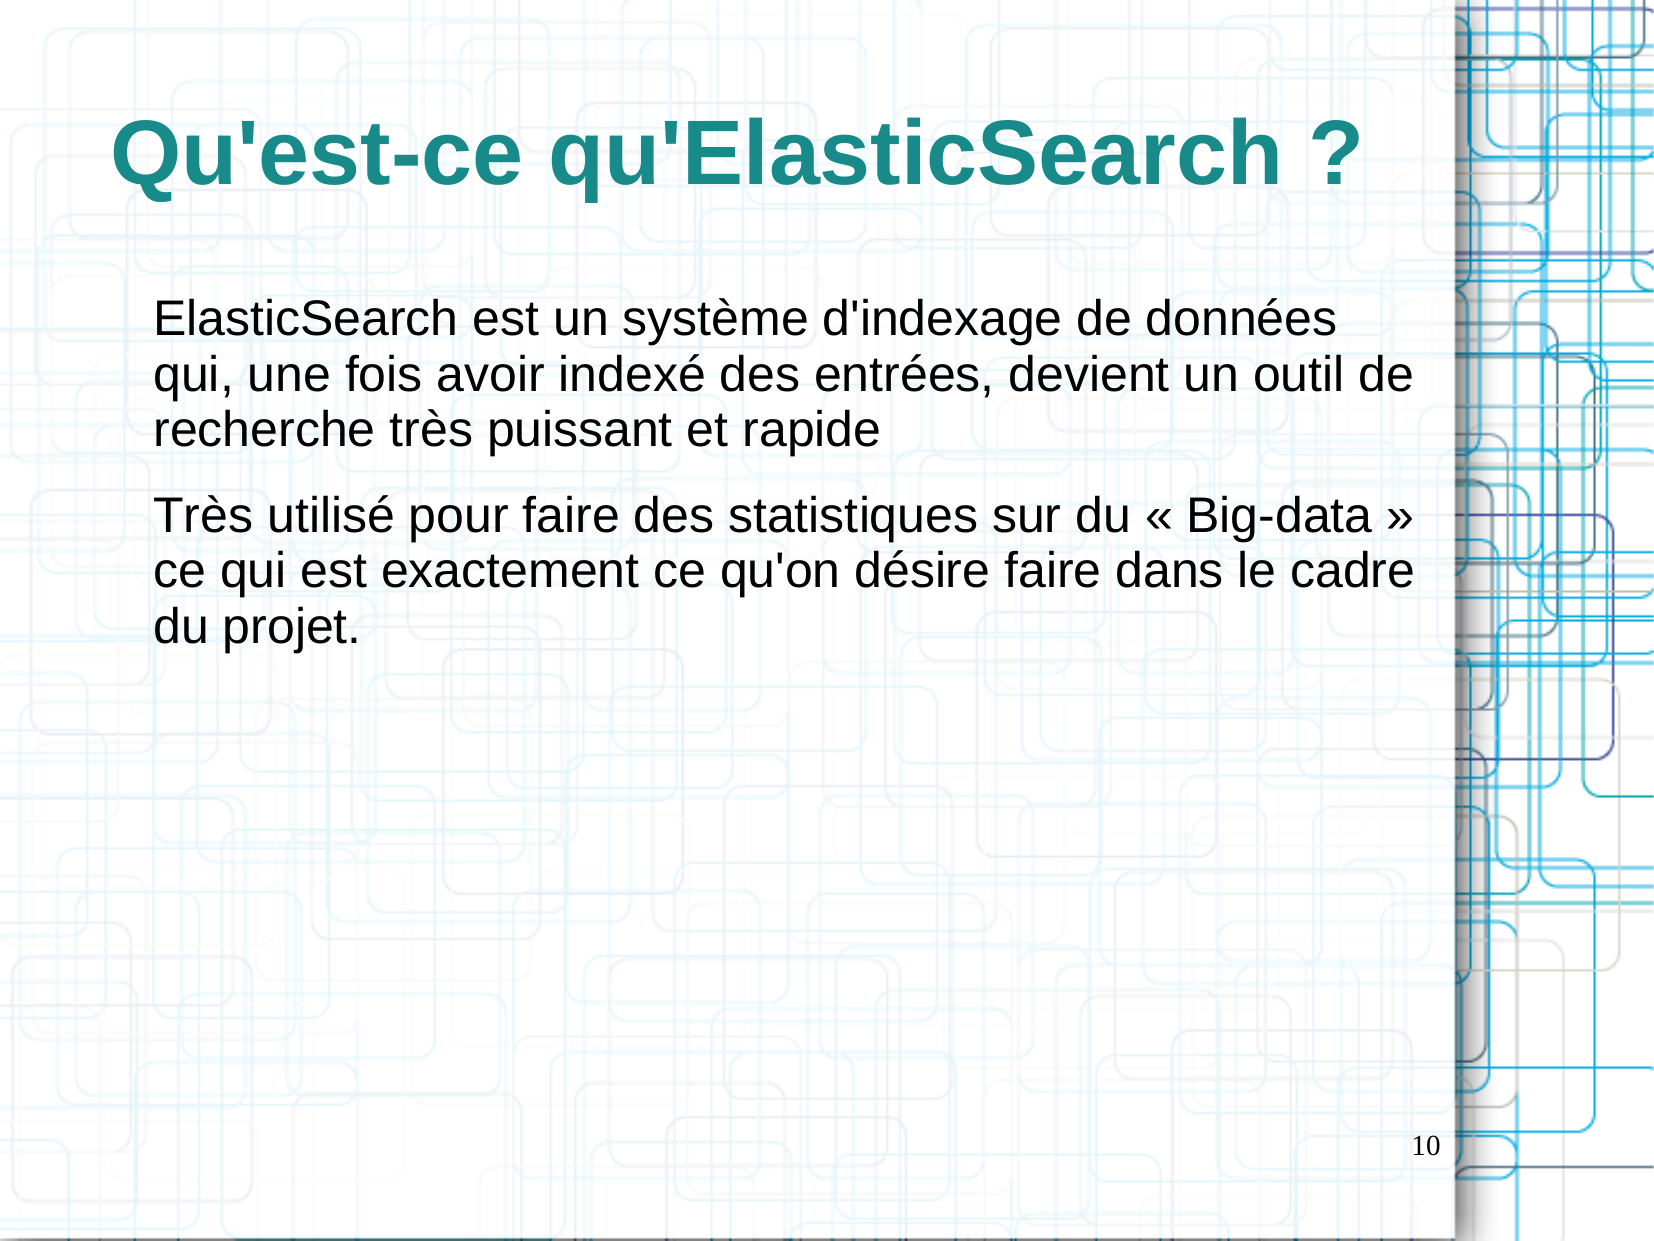

# Qu'est-ce qu'ElasticSearch ?
ElasticSearch est un système d'indexage de données qui, une fois avoir indexé des entrées, devient un outil de recherche très puissant et rapide
Très utilisé pour faire des statistiques sur du « Big-data » ce qui est exactement ce qu'on désire faire dans le cadre du projet.
10